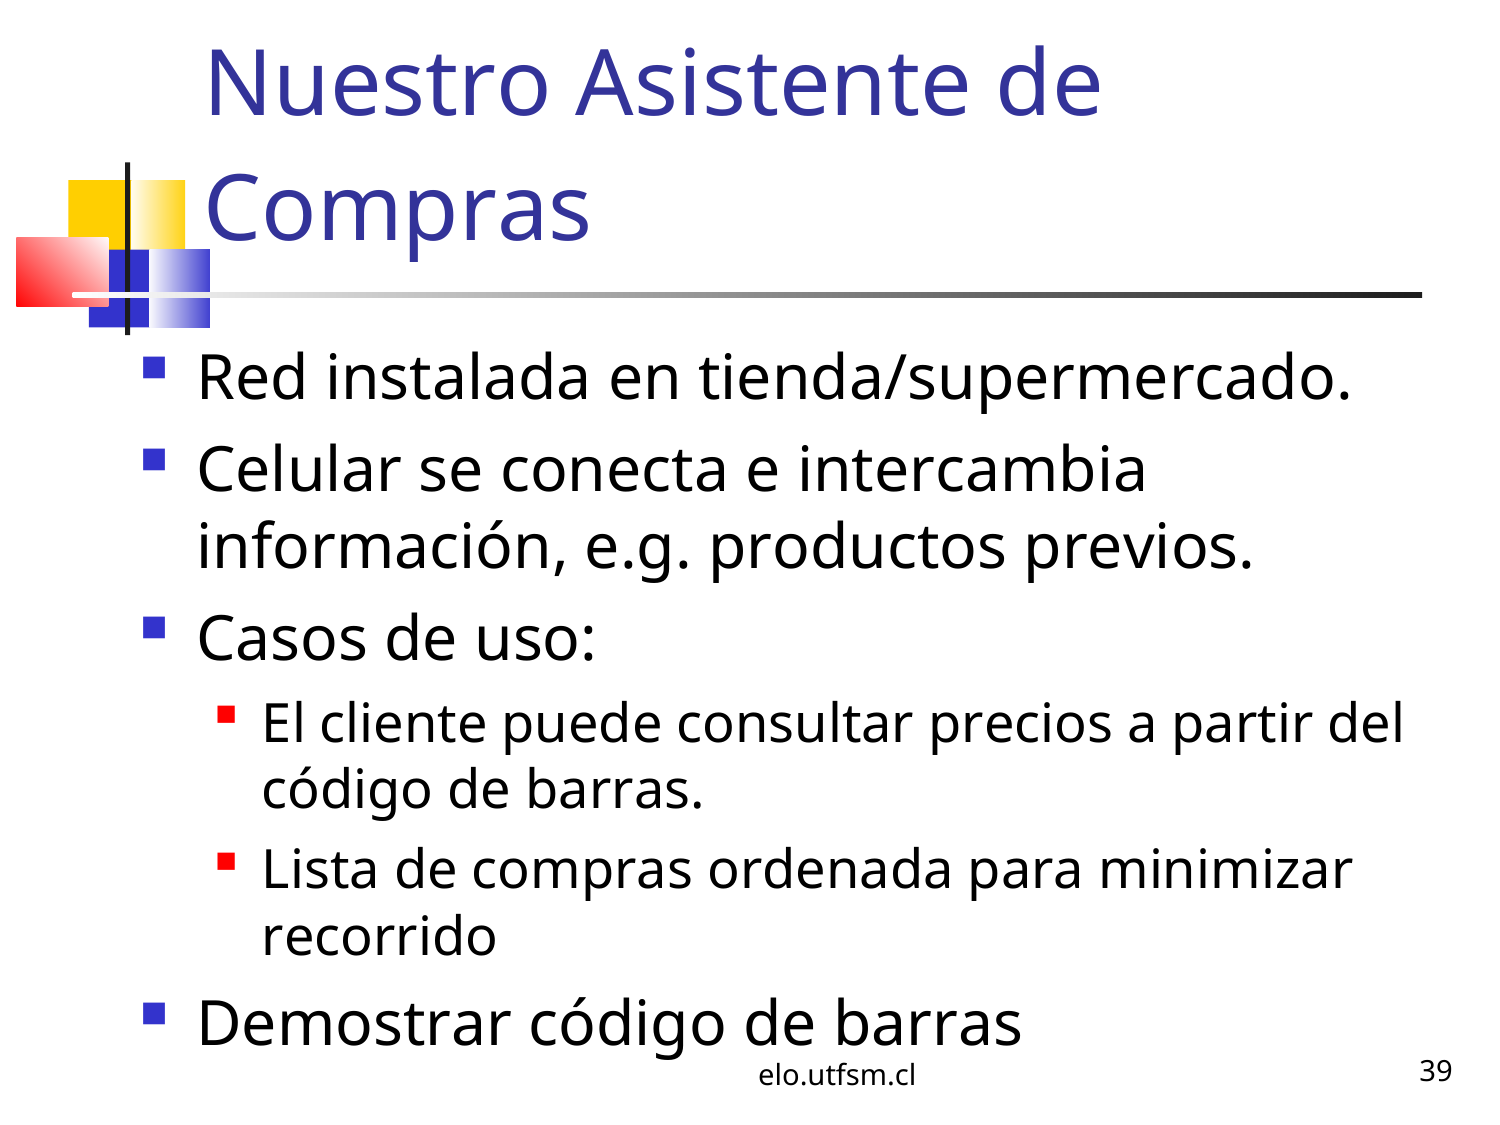

# Nuestro Asistente de Compras
Red instalada en tienda/supermercado.
Celular se conecta e intercambia información, e.g. productos previos.
Casos de uso:
El cliente puede consultar precios a partir del código de barras.
Lista de compras ordenada para minimizar recorrido
Demostrar código de barras
elo.utfsm.cl